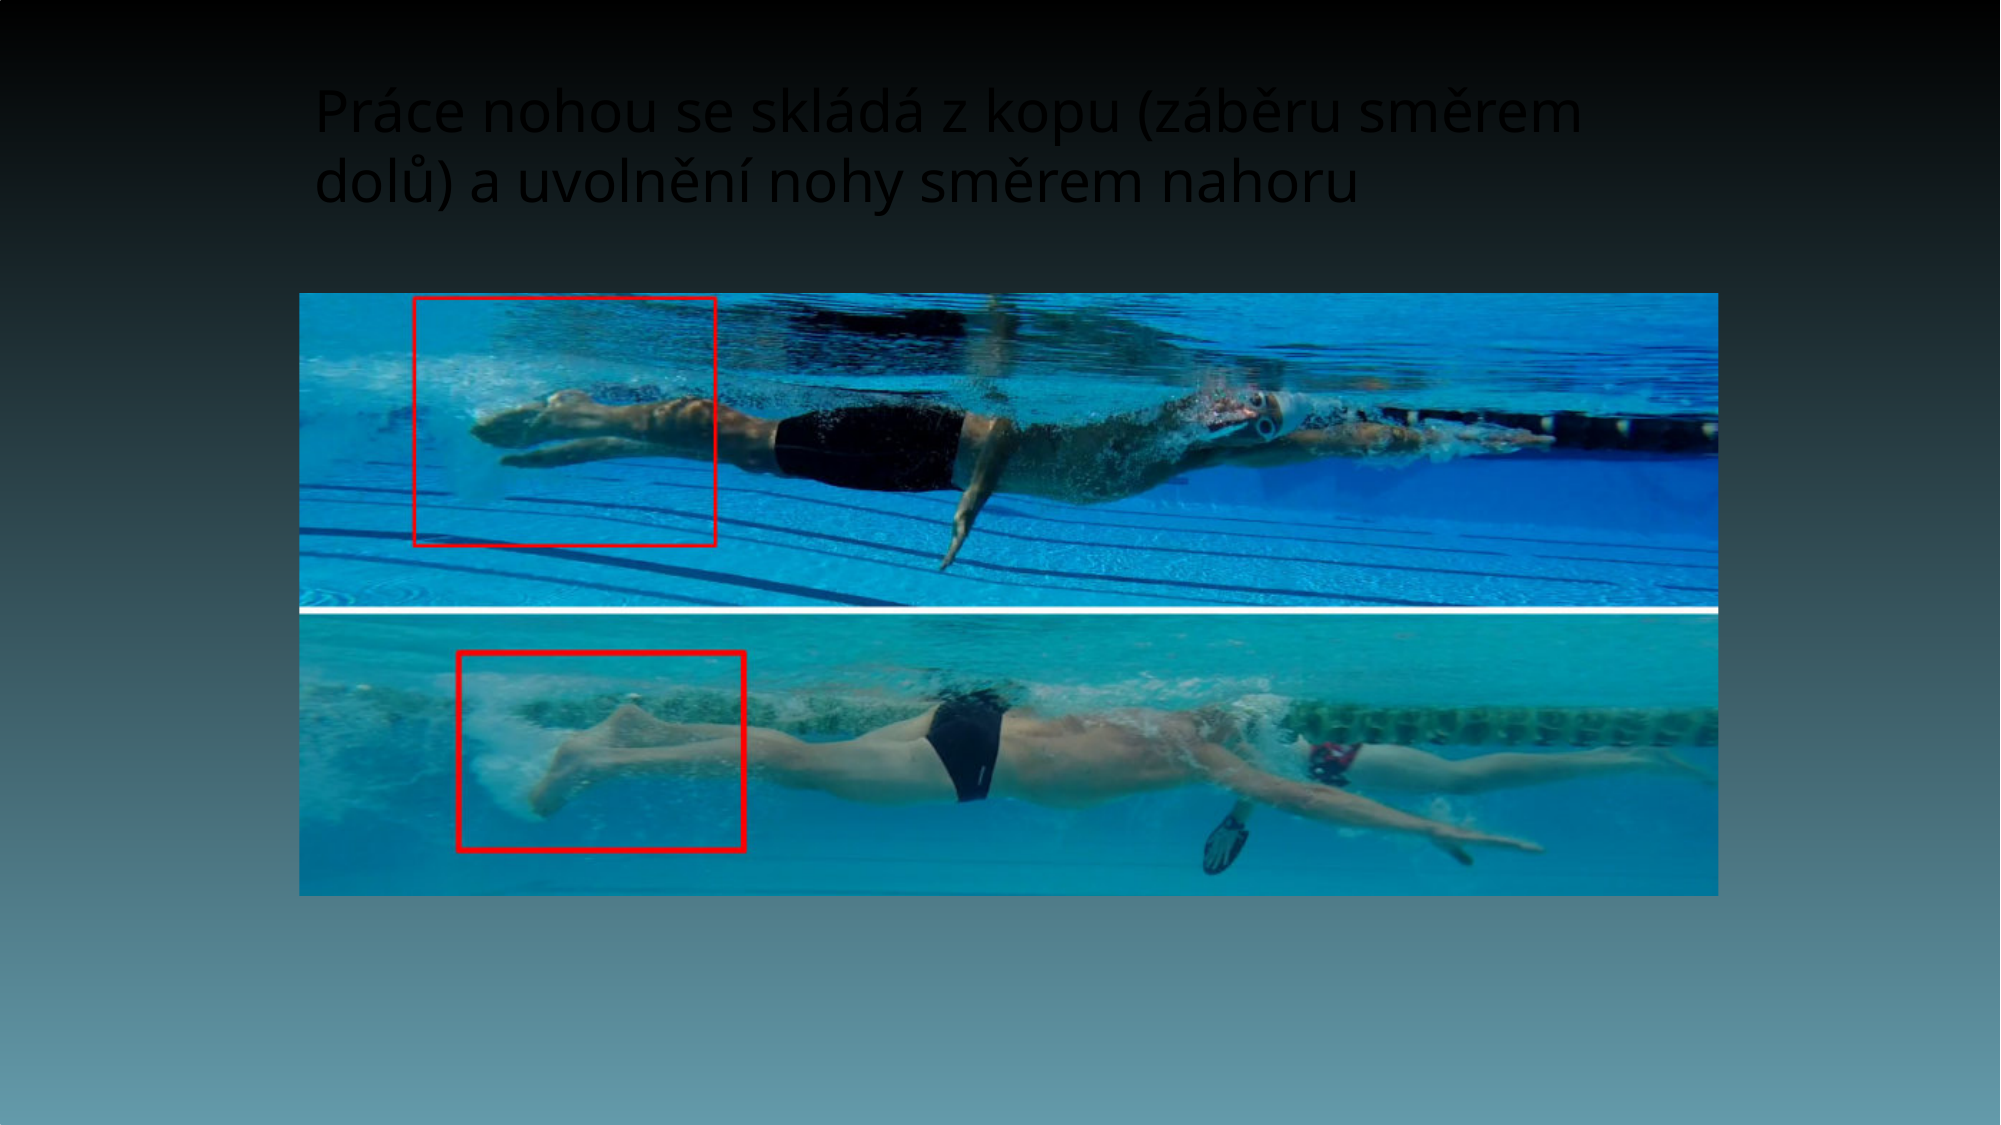

Práce nohou se skládá z kopu (záběru směrem dolů) a uvolnění nohy směrem nahoru